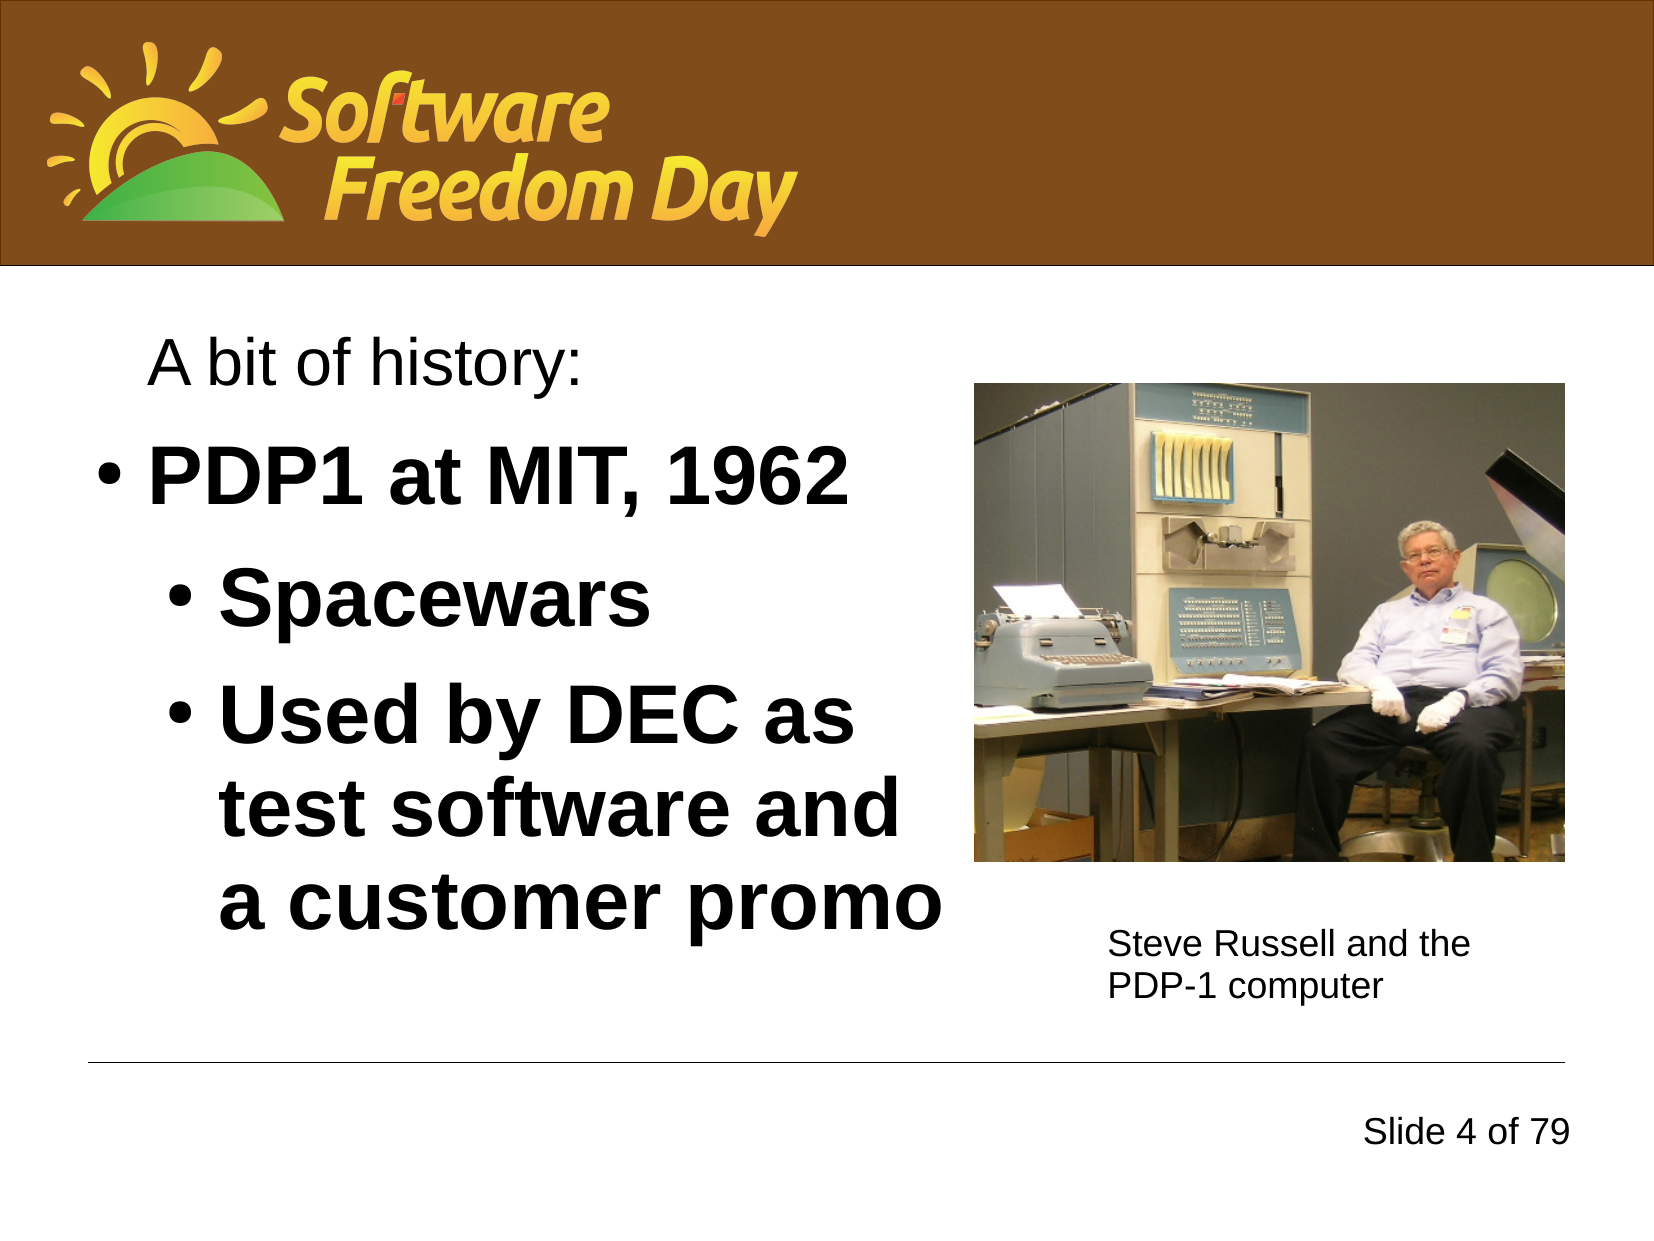

#
A bit of history:
PDP1 at MIT, 1962
Spacewars
Used by DEC as test software and a customer promo
Steve Russell and the
PDP-1 computer
4